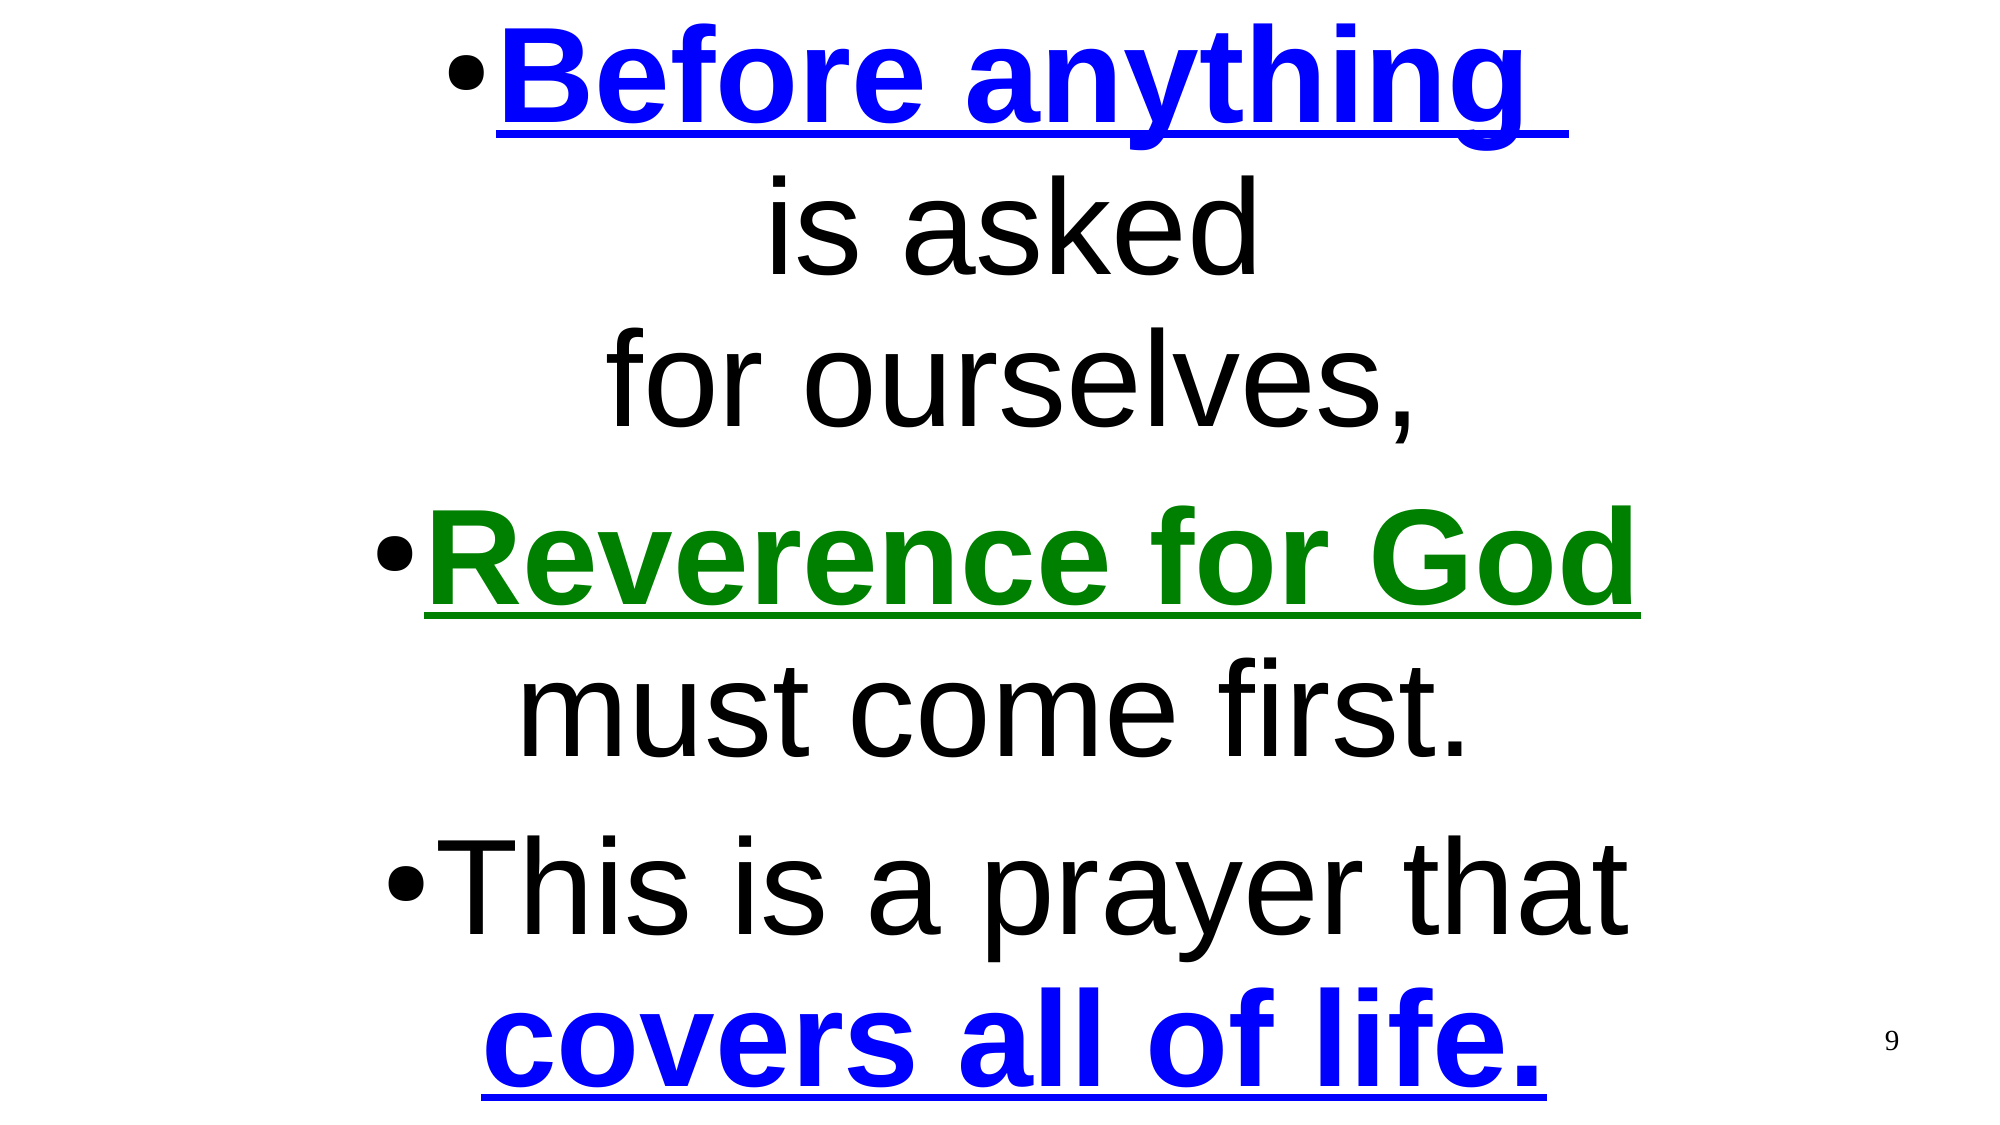

# Before anything is asked for ourselves,
Reverence for God
must come first.
This is a prayer that
covers all of life.
9